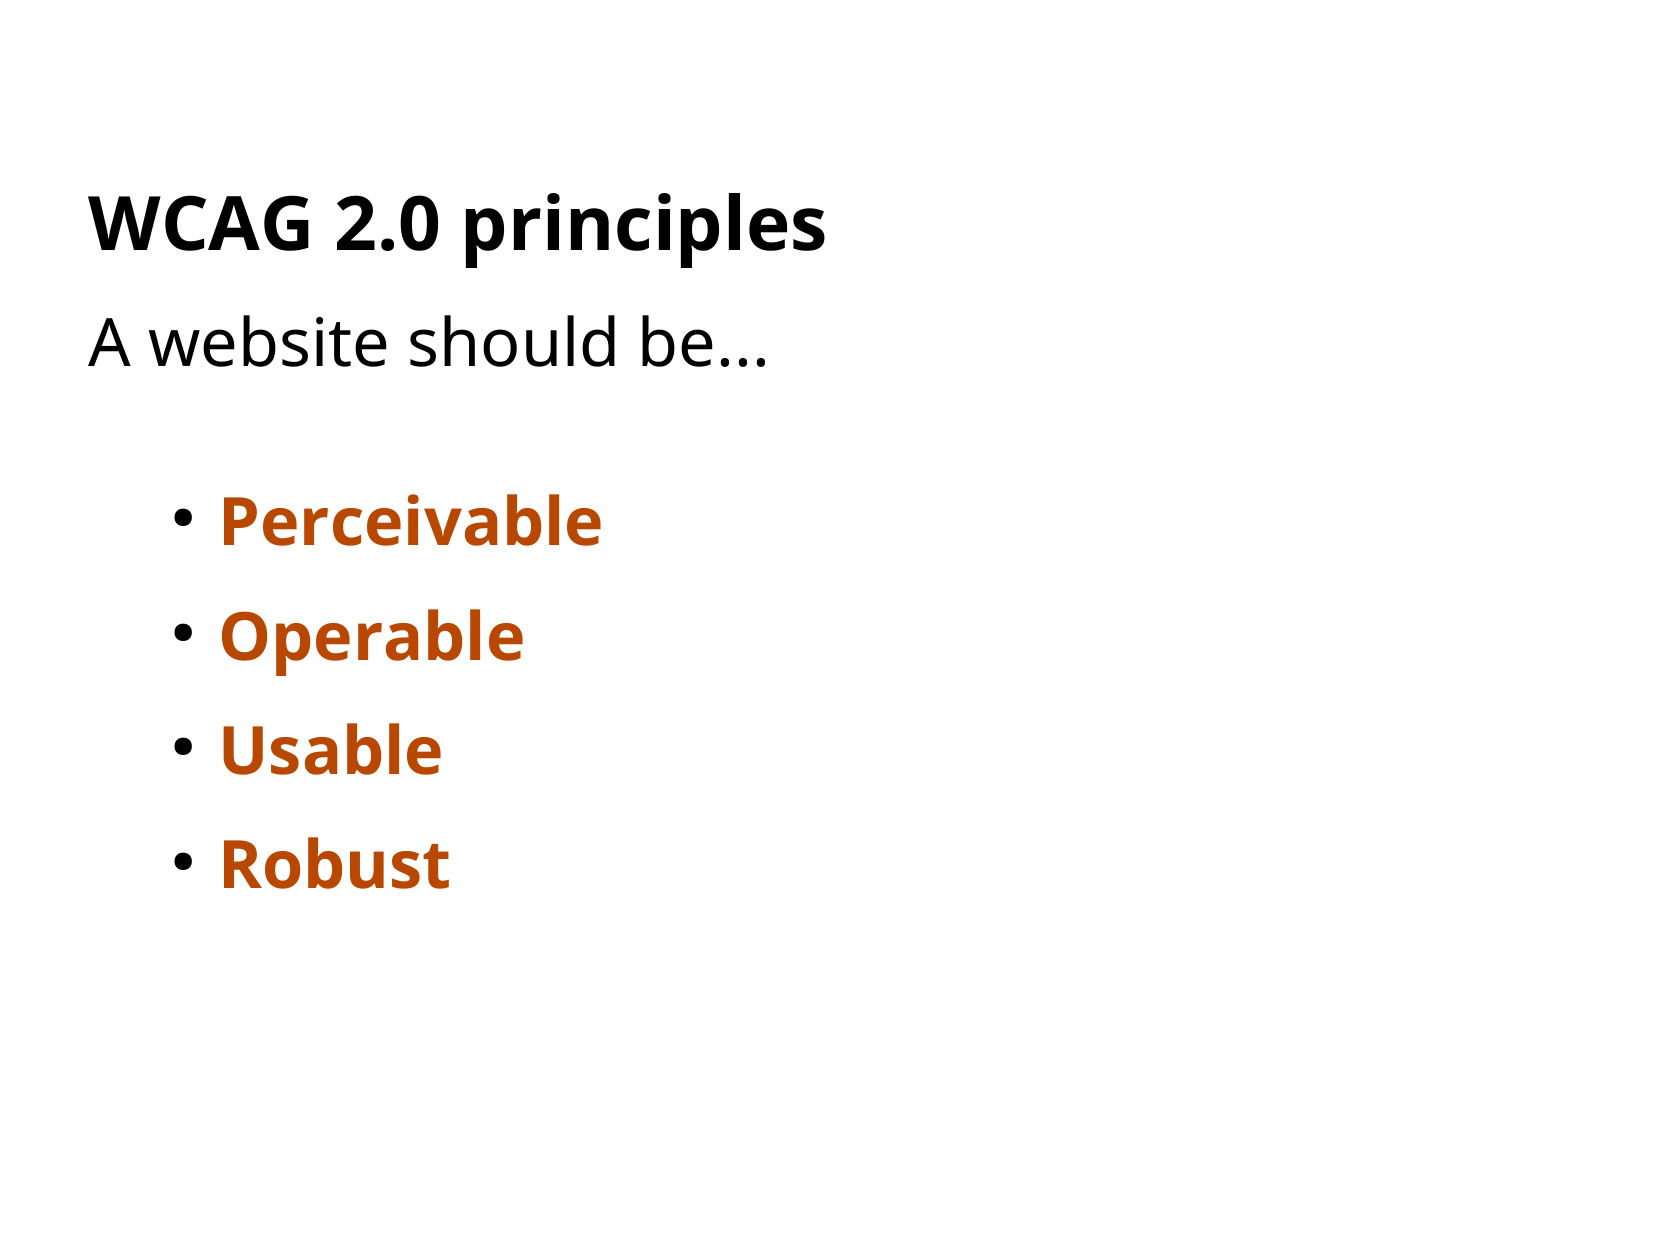

# WCAG 2.0 principles
A website should be...
Perceivable
Operable
Usable
Robust